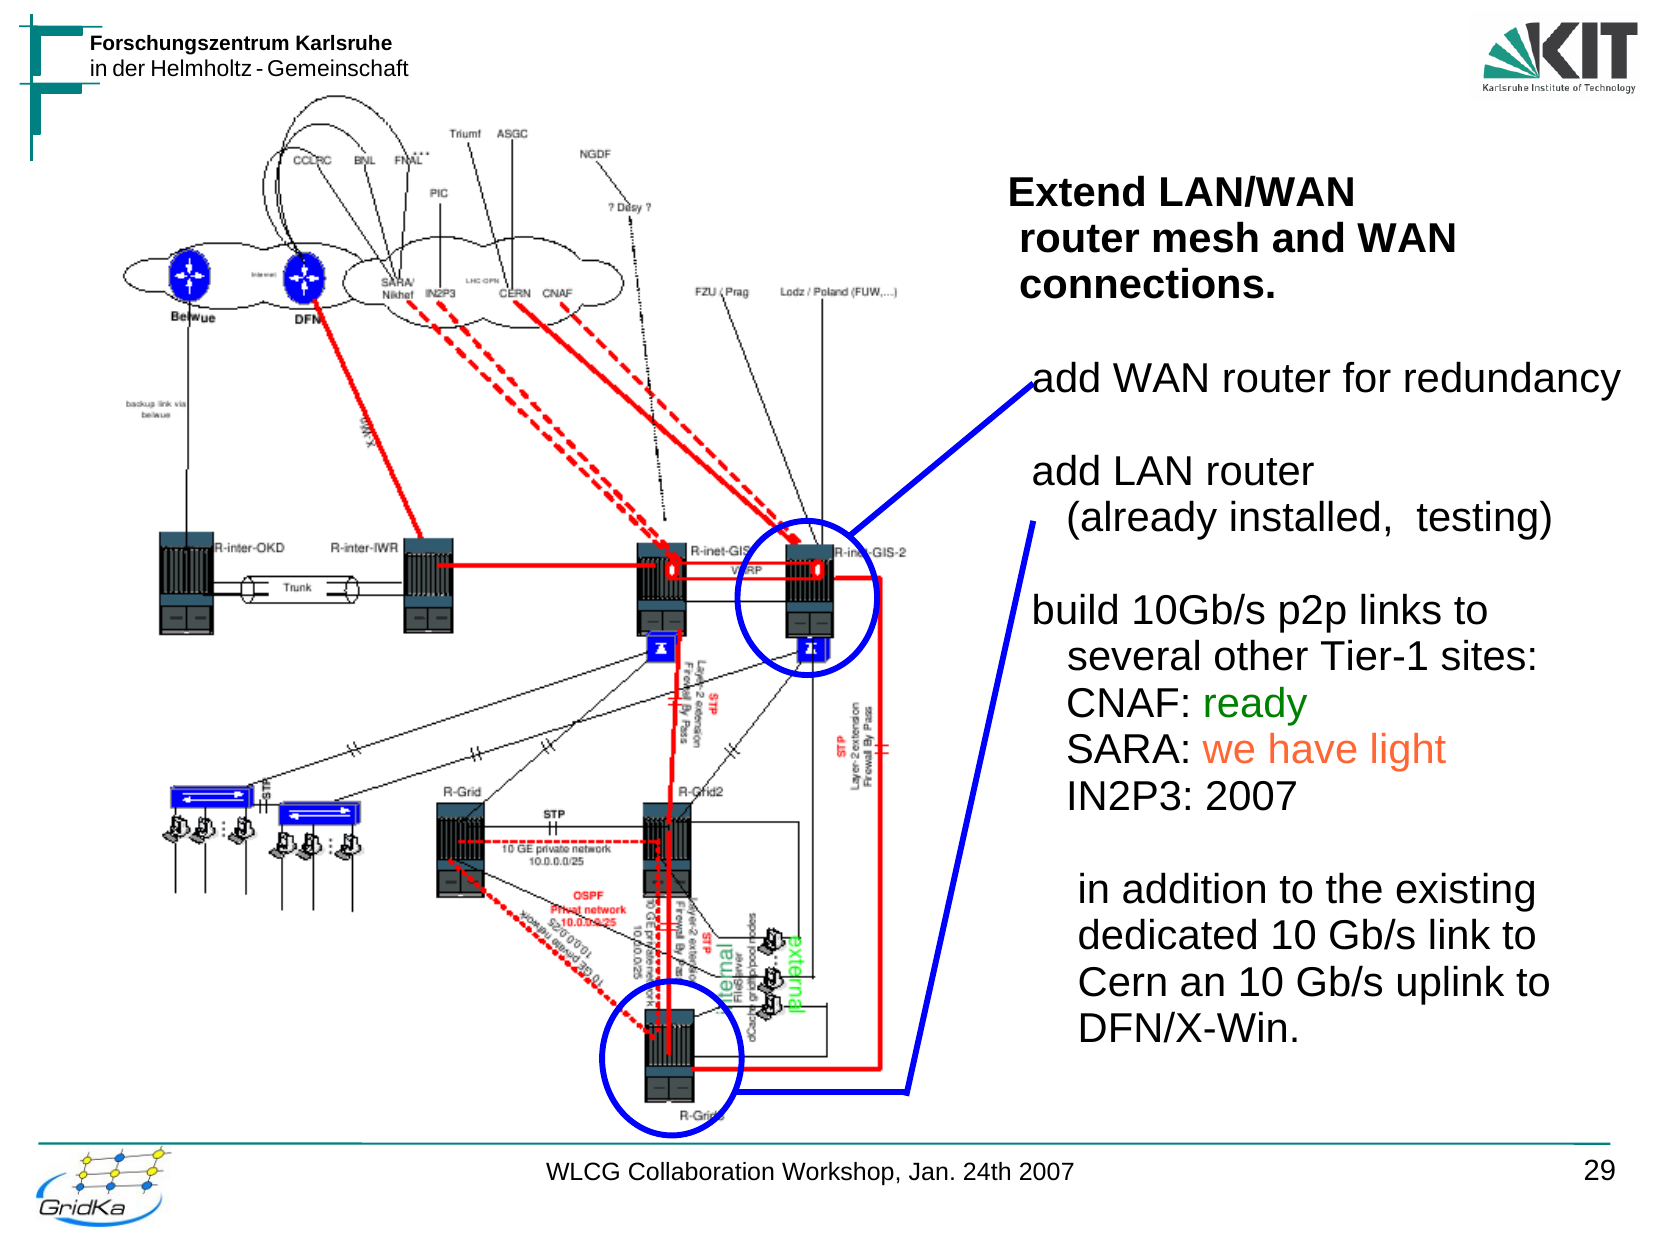

Extend LAN/WAN
 router mesh and WAN
 connections.
add WAN router for redundancy
add LAN router
 (already installed, testing)
build 10Gb/s p2p links to several other Tier-1 sites:
 CNAF: ready
 SARA: we have light
 IN2P3: 2007
 in addition to the existing
 dedicated 10 Gb/s link to
 Cern an 10 Gb/s uplink to
 DFN/X-Win.